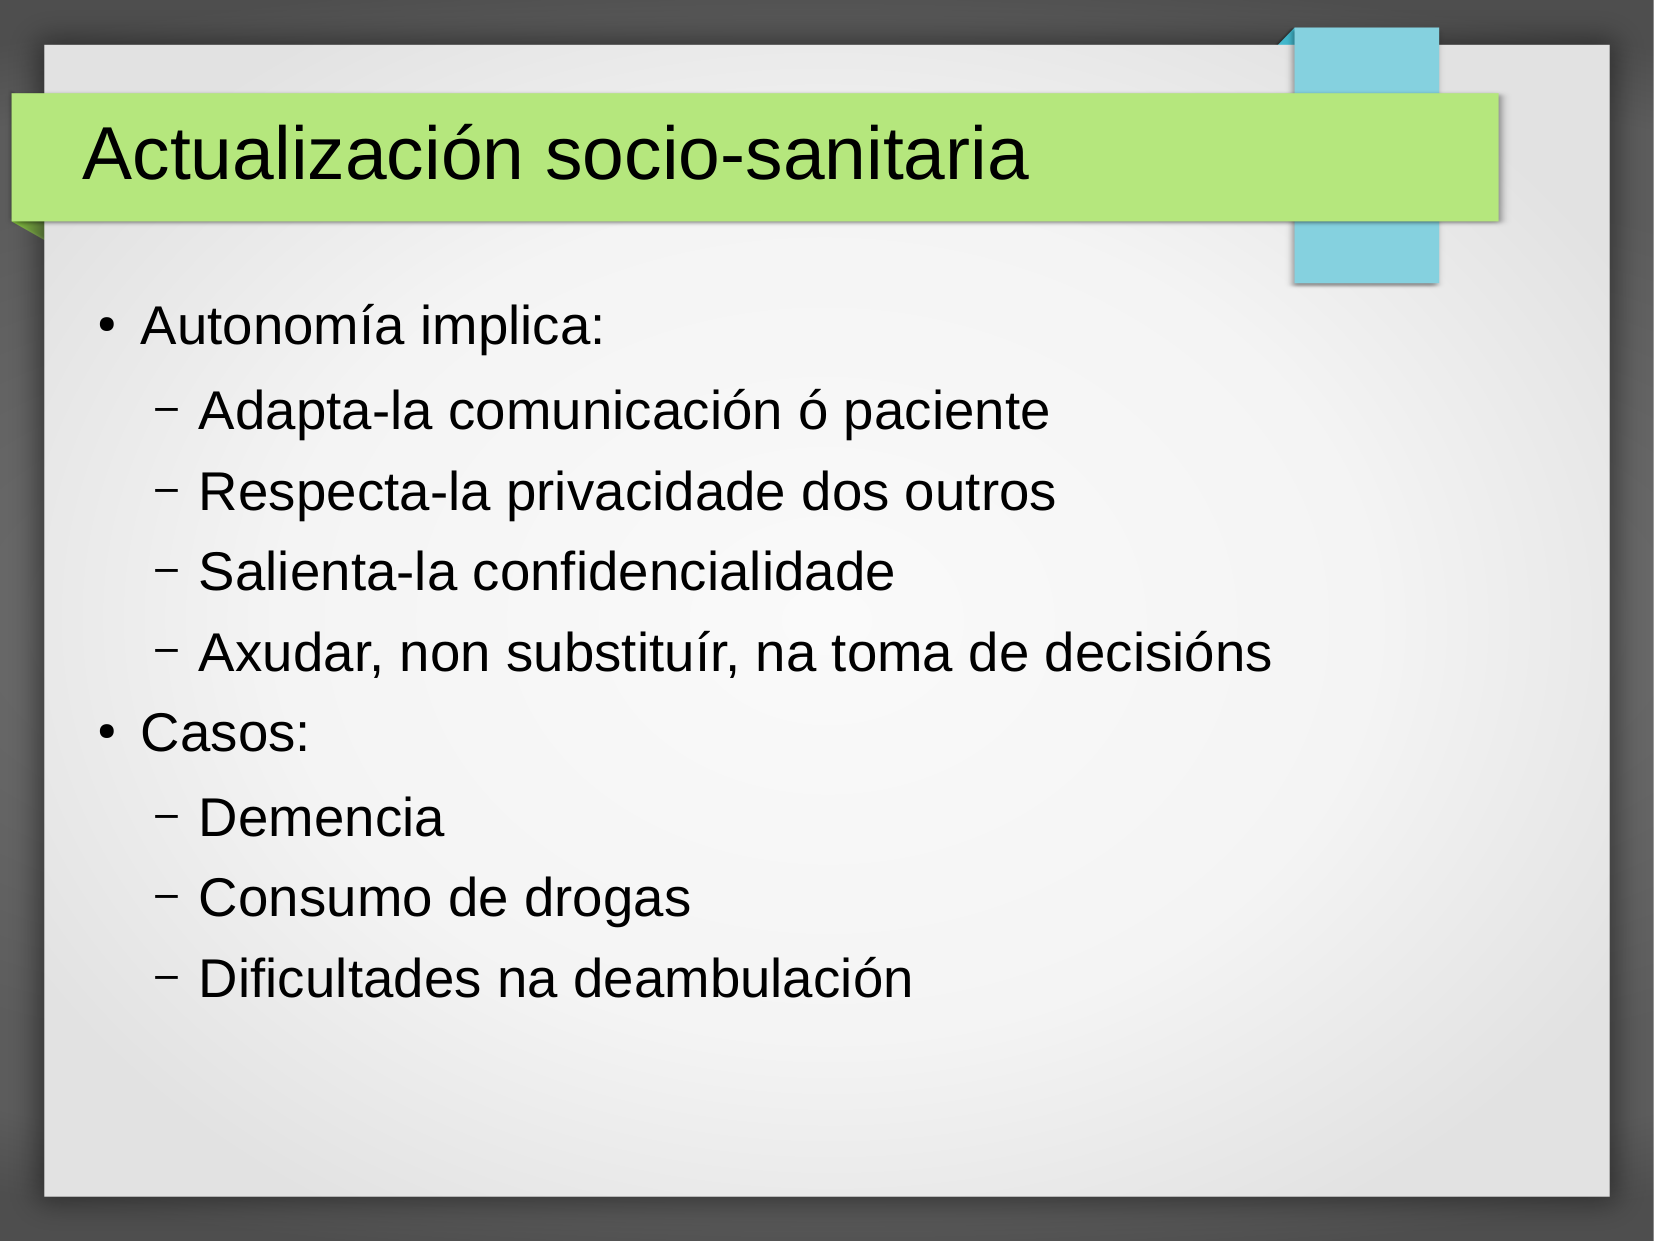

# Actualización socio-sanitaria
Autonomía implica:
Adapta-la comunicación ó paciente
Respecta-la privacidade dos outros
Salienta-la confidencialidade
Axudar, non substituír, na toma de decisións
Casos:
Demencia
Consumo de drogas
Dificultades na deambulación